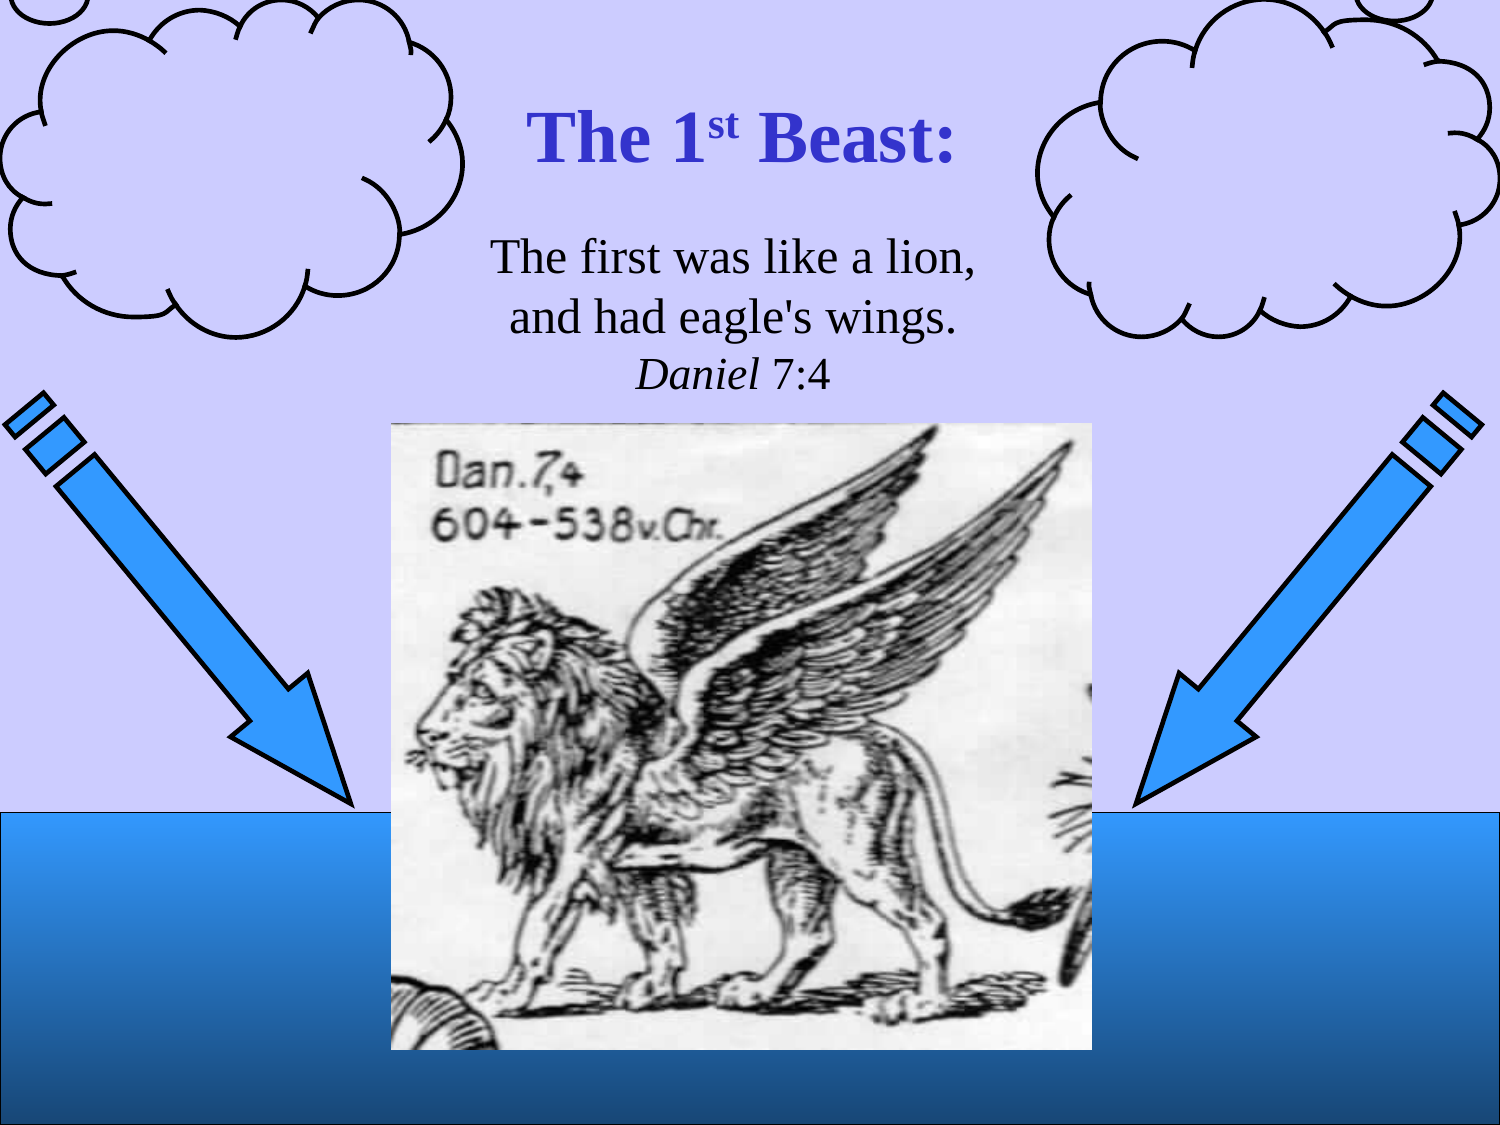

The 1st Beast:
The first was like a lion,
and had eagle's wings.
Daniel 7:4